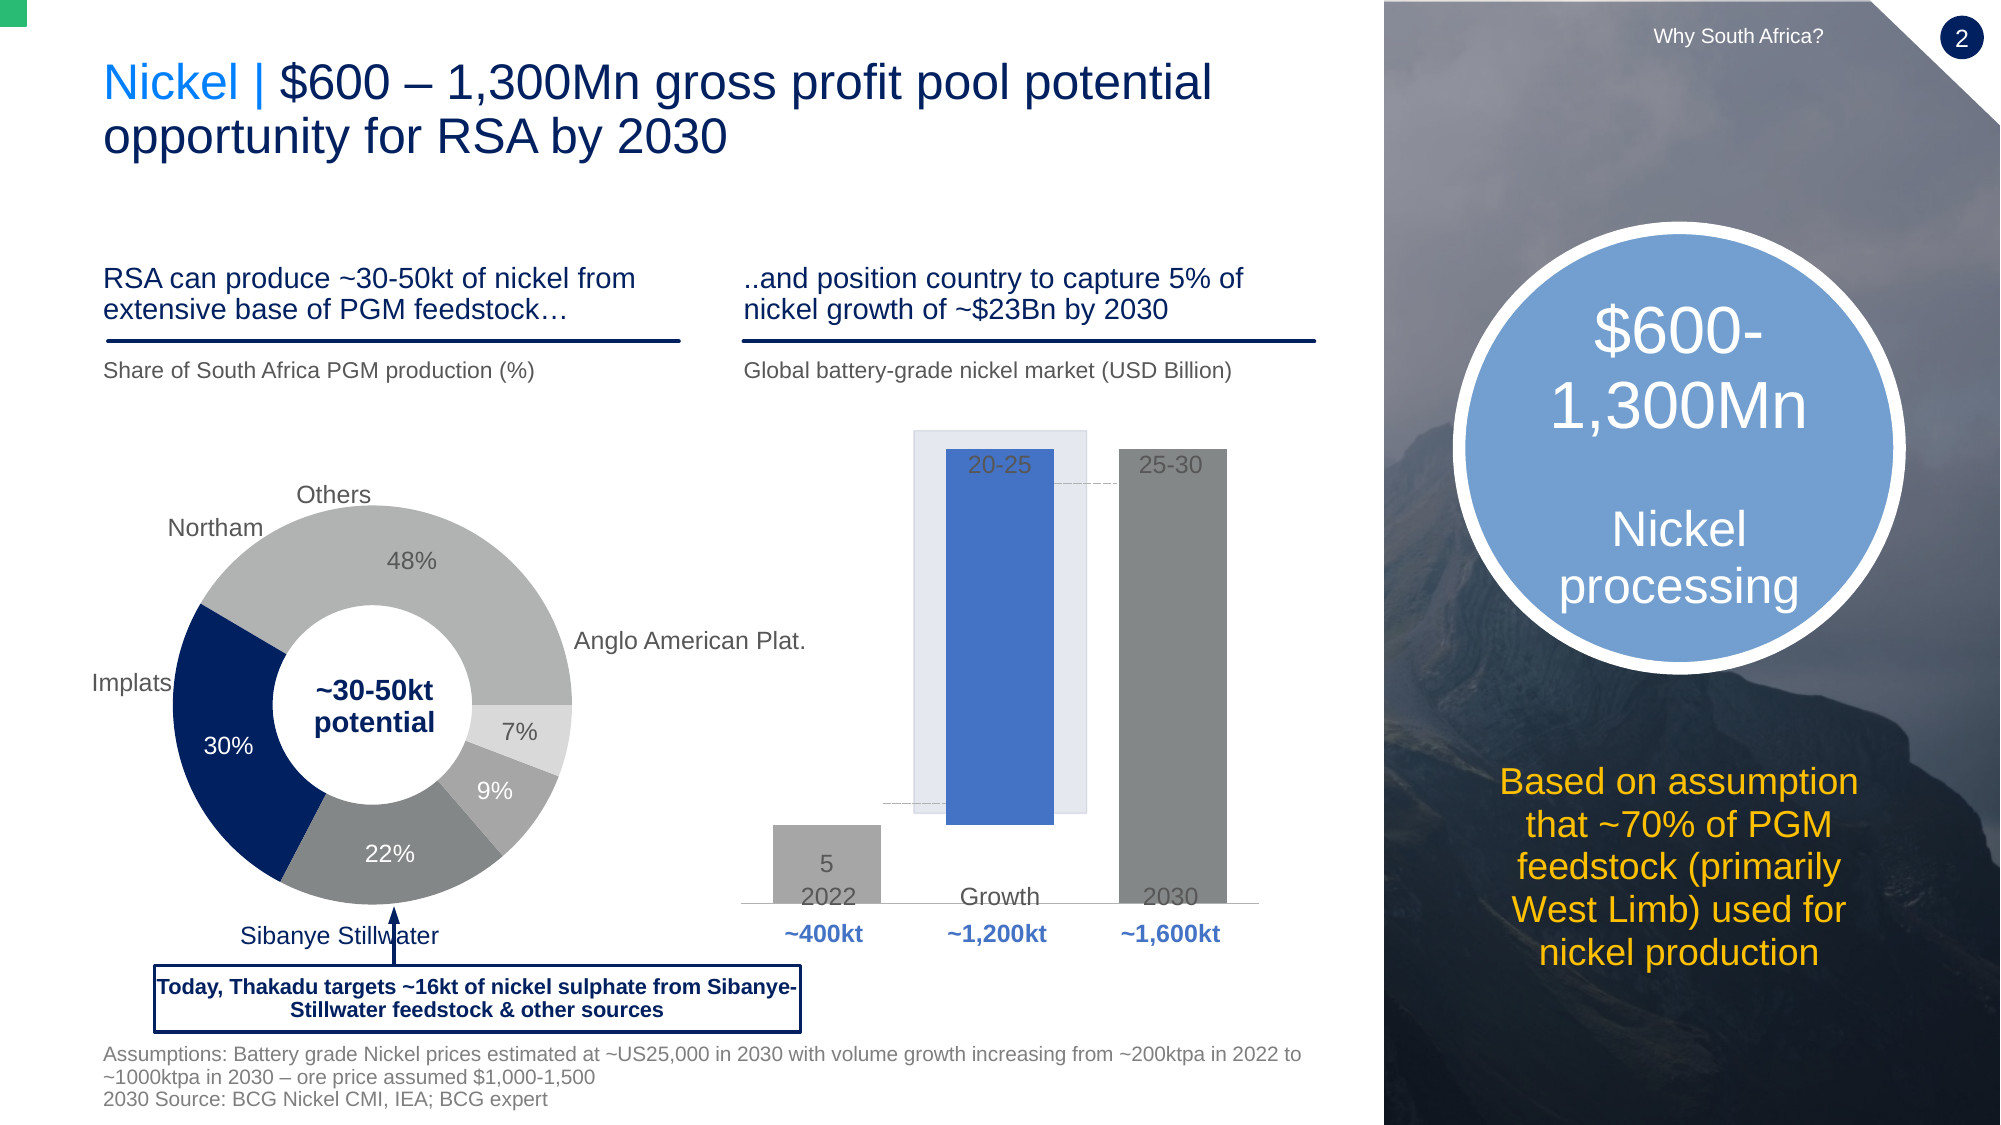

Why South Africa?
2
# Nickel | $600 – 1,300Mn gross profit pool potential opportunity for RSA by 2030
$600-1,300Mn
Nickel processing
RSA can produce ~30-50kt of nickel from extensive base of PGM feedstock…
..and position country to capture 5% of nickel growth of ~$23Bn by 2030
Share of South Africa PGM production (%)
Global battery-grade nickel market (USD Billion)
### Chart
| Category | Series1 | Series2 |
|---|---|---|
| 1 | 5.2 | None |
| 2 | 5.2 | 25.0 |
| 3 | 30.2 | None |20-25
25-30
### Chart
| Category | Series1 |
|---|---|
| 1 | 47.9925303454715 |
| 2 | 29.8786181139122 |
| 3 | 21.9421101774043 |
| 4 | 9.05695611577965 |
| 5 | 6.72268907563025 |Others
Northam
Anglo American Plat.
Implats
~30-50kt potential
Based on assumption that ~70% of PGM feedstock (primarily West Limb) used for nickel production
2022
Growth
2030
Sibanye Stillwater
~400kt
~1,200kt
~1,600kt
Today, Thakadu targets ~16kt of nickel sulphate from Sibanye-Stillwater feedstock & other sources
Assumptions: Battery grade Nickel prices estimated at ~US25,000 in 2030 with volume growth increasing from ~200ktpa in 2022 to ~1000ktpa in 2030 – ore price assumed $1,000-1,500
2030 Source: BCG Nickel CMI, IEA; BCG expert